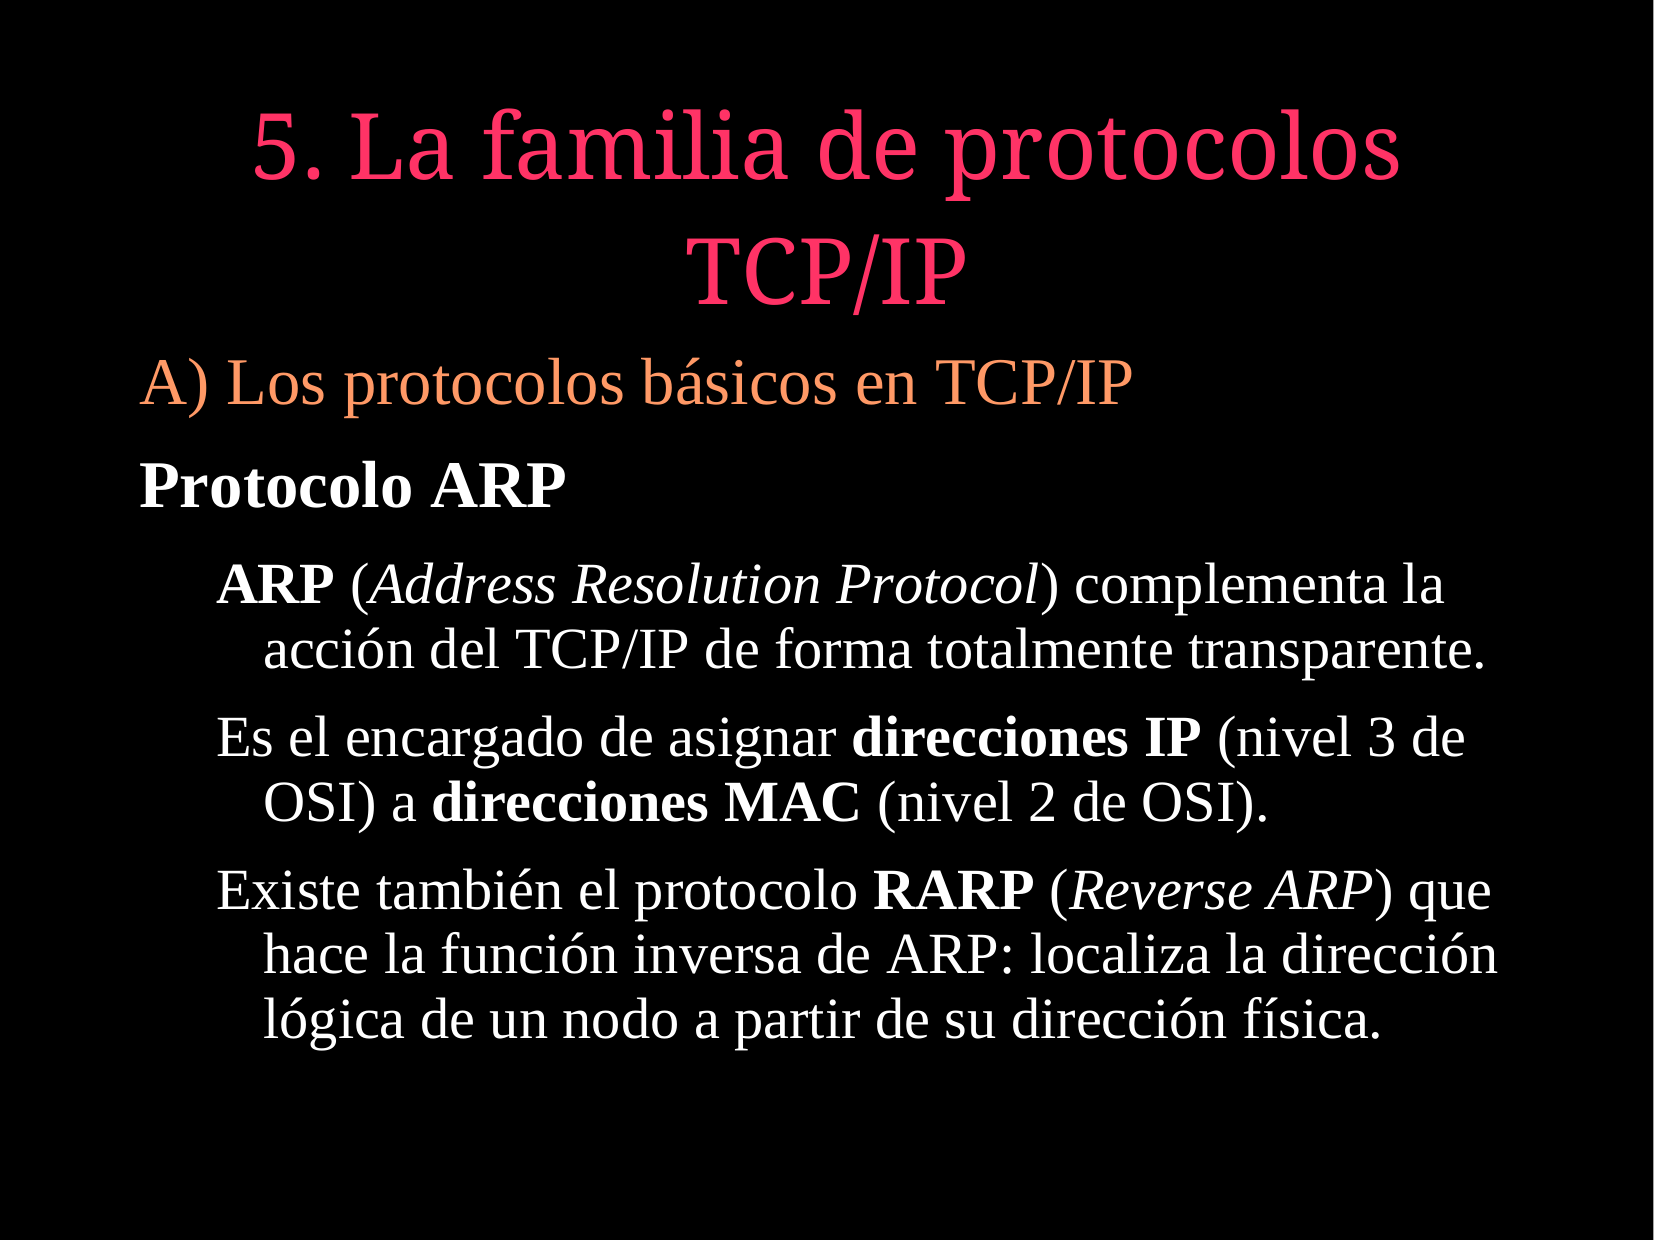

# 5. La familia de protocolos TCP/IP
A) Los protocolos básicos en TCP/IP
Protocolo ARP
ARP (Address Resolution Protocol) complementa la acción del TCP/IP de forma totalmente transparente.
Es el encargado de asignar direcciones IP (nivel 3 de OSI) a direcciones MAC (nivel 2 de OSI).
Existe también el protocolo RARP (Reverse ARP) que hace la función inversa de ARP: localiza la dirección lógica de un nodo a partir de su dirección física.